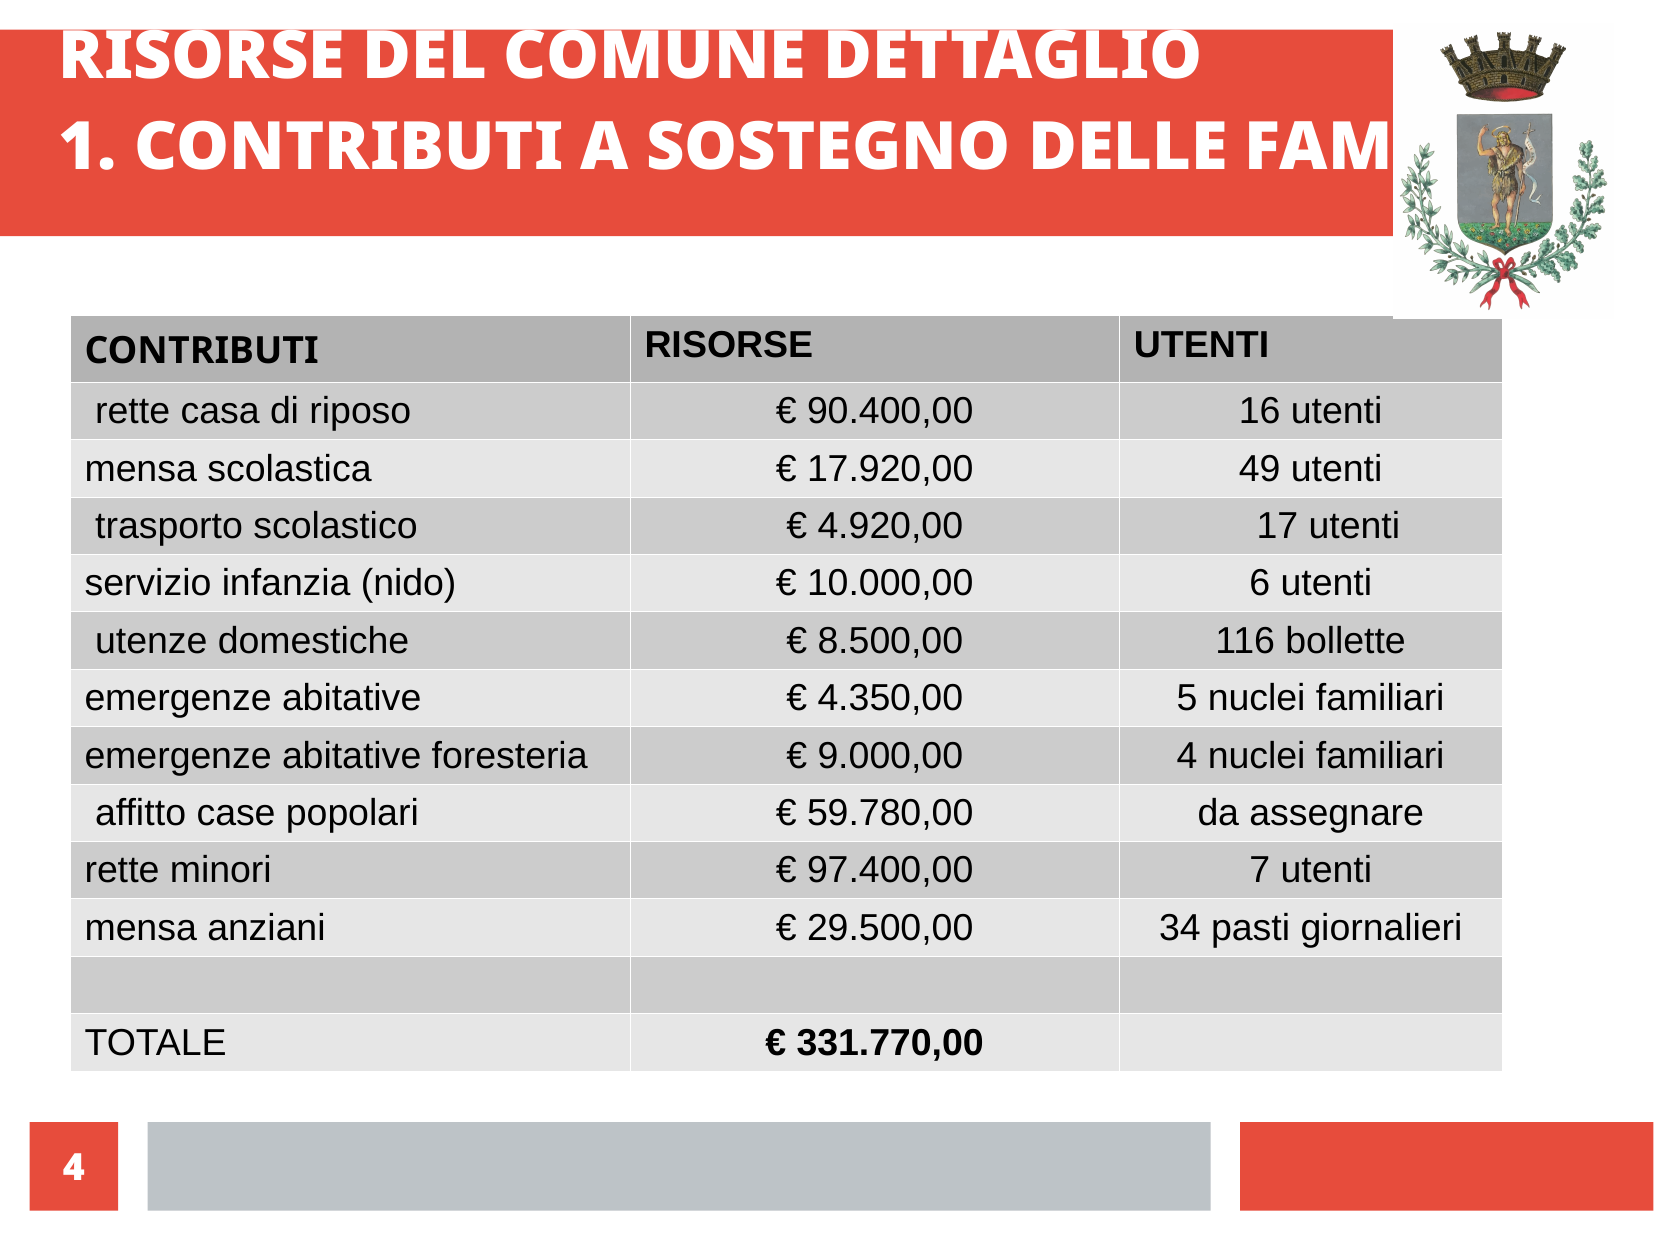

# RISORSE DEL COMUNE DETTAGLIO 1. CONTRIBUTI A SOSTEGNO DELLE FAMIGLIE
| CONTRIBUTI | RISORSE | UTENTI |
| --- | --- | --- |
| rette casa di riposo | € 90.400,00 | 16 utenti |
| mensa scolastica | € 17.920,00 | 49 utenti |
| trasporto scolastico | € 4.920,00 | 17 utenti |
| servizio infanzia (nido) | € 10.000,00 | 6 utenti |
| utenze domestiche | € 8.500,00 | 116 bollette |
| emergenze abitative | € 4.350,00 | 5 nuclei familiari |
| emergenze abitative foresteria | € 9.000,00 | 4 nuclei familiari |
| affitto case popolari | € 59.780,00 | da assegnare |
| rette minori | € 97.400,00 | 7 utenti |
| mensa anziani | € 29.500,00 | 34 pasti giornalieri |
| | | |
| TOTALE | € 331.770,00 | |
4